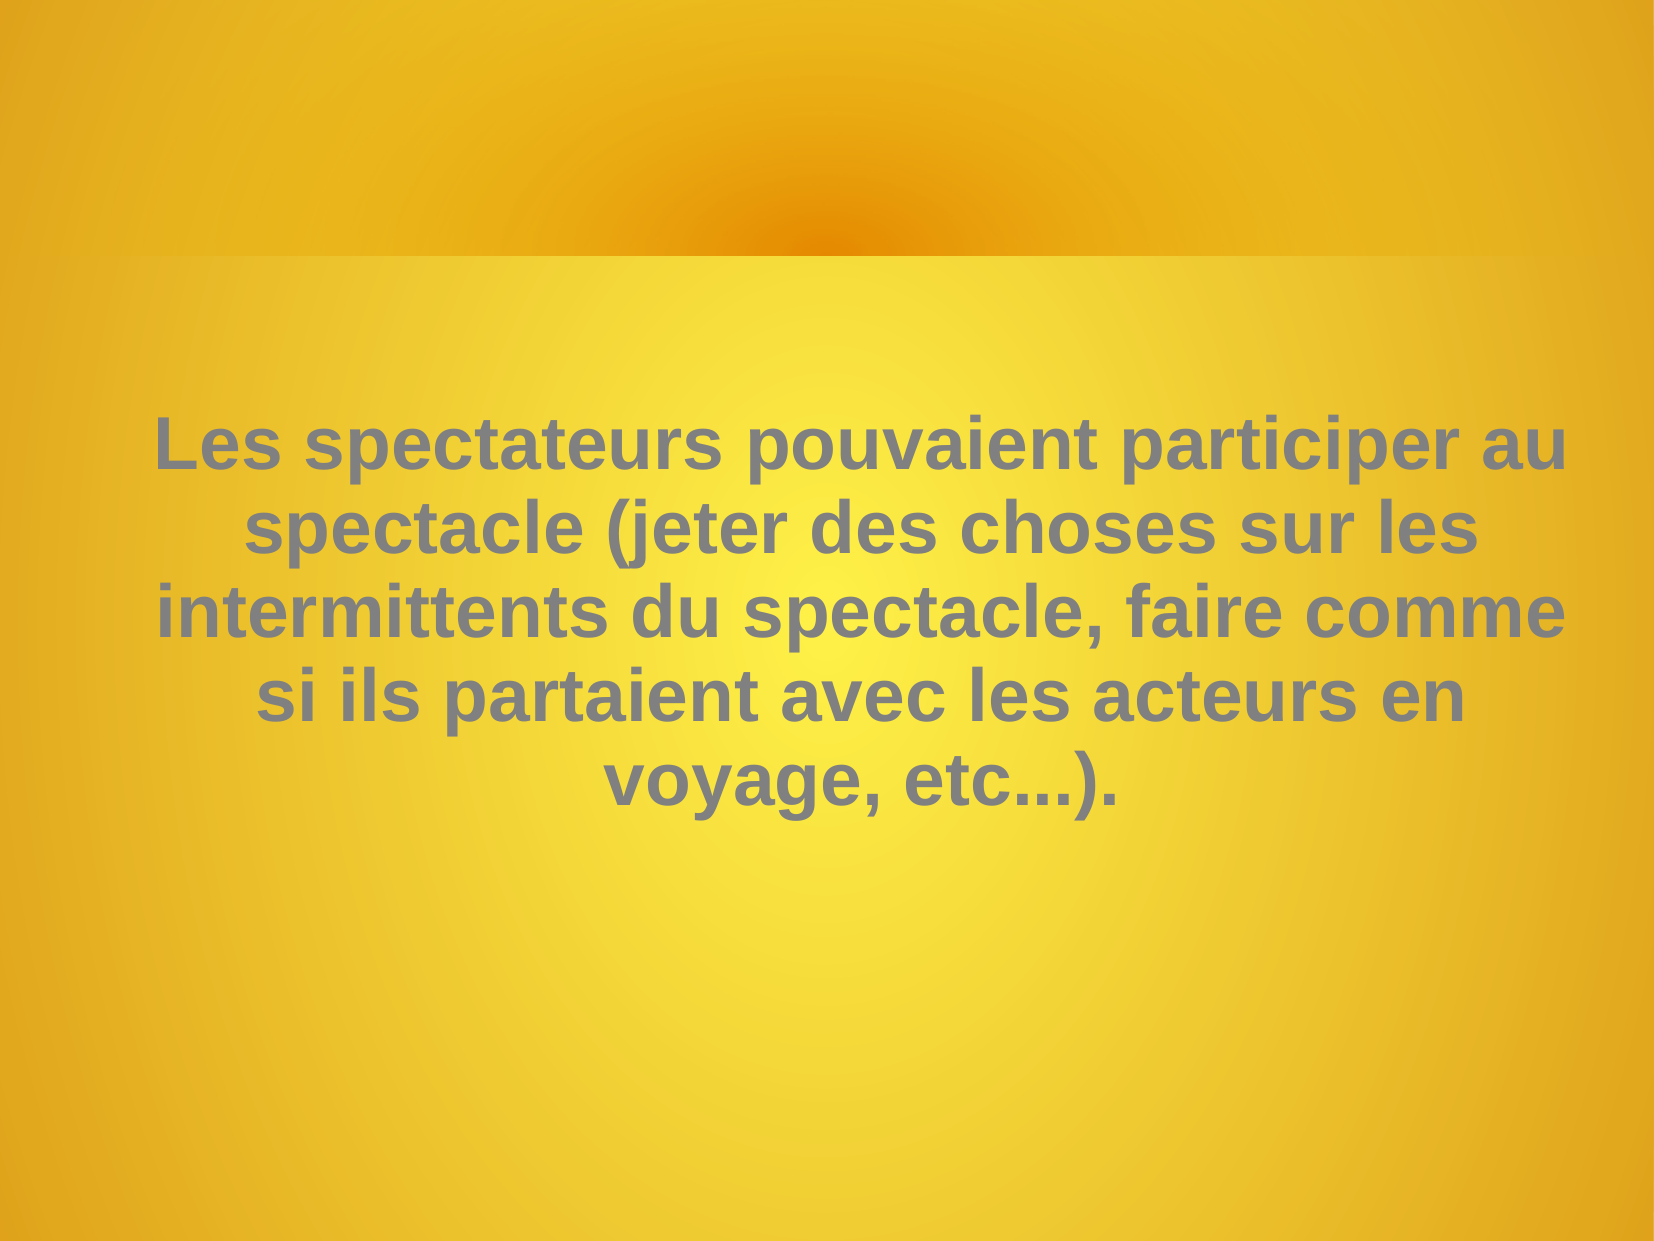

# Les spectateurs pouvaient participer au spectacle (jeter des choses sur les intermittents du spectacle, faire comme si ils partaient avec les acteurs en voyage, etc...).